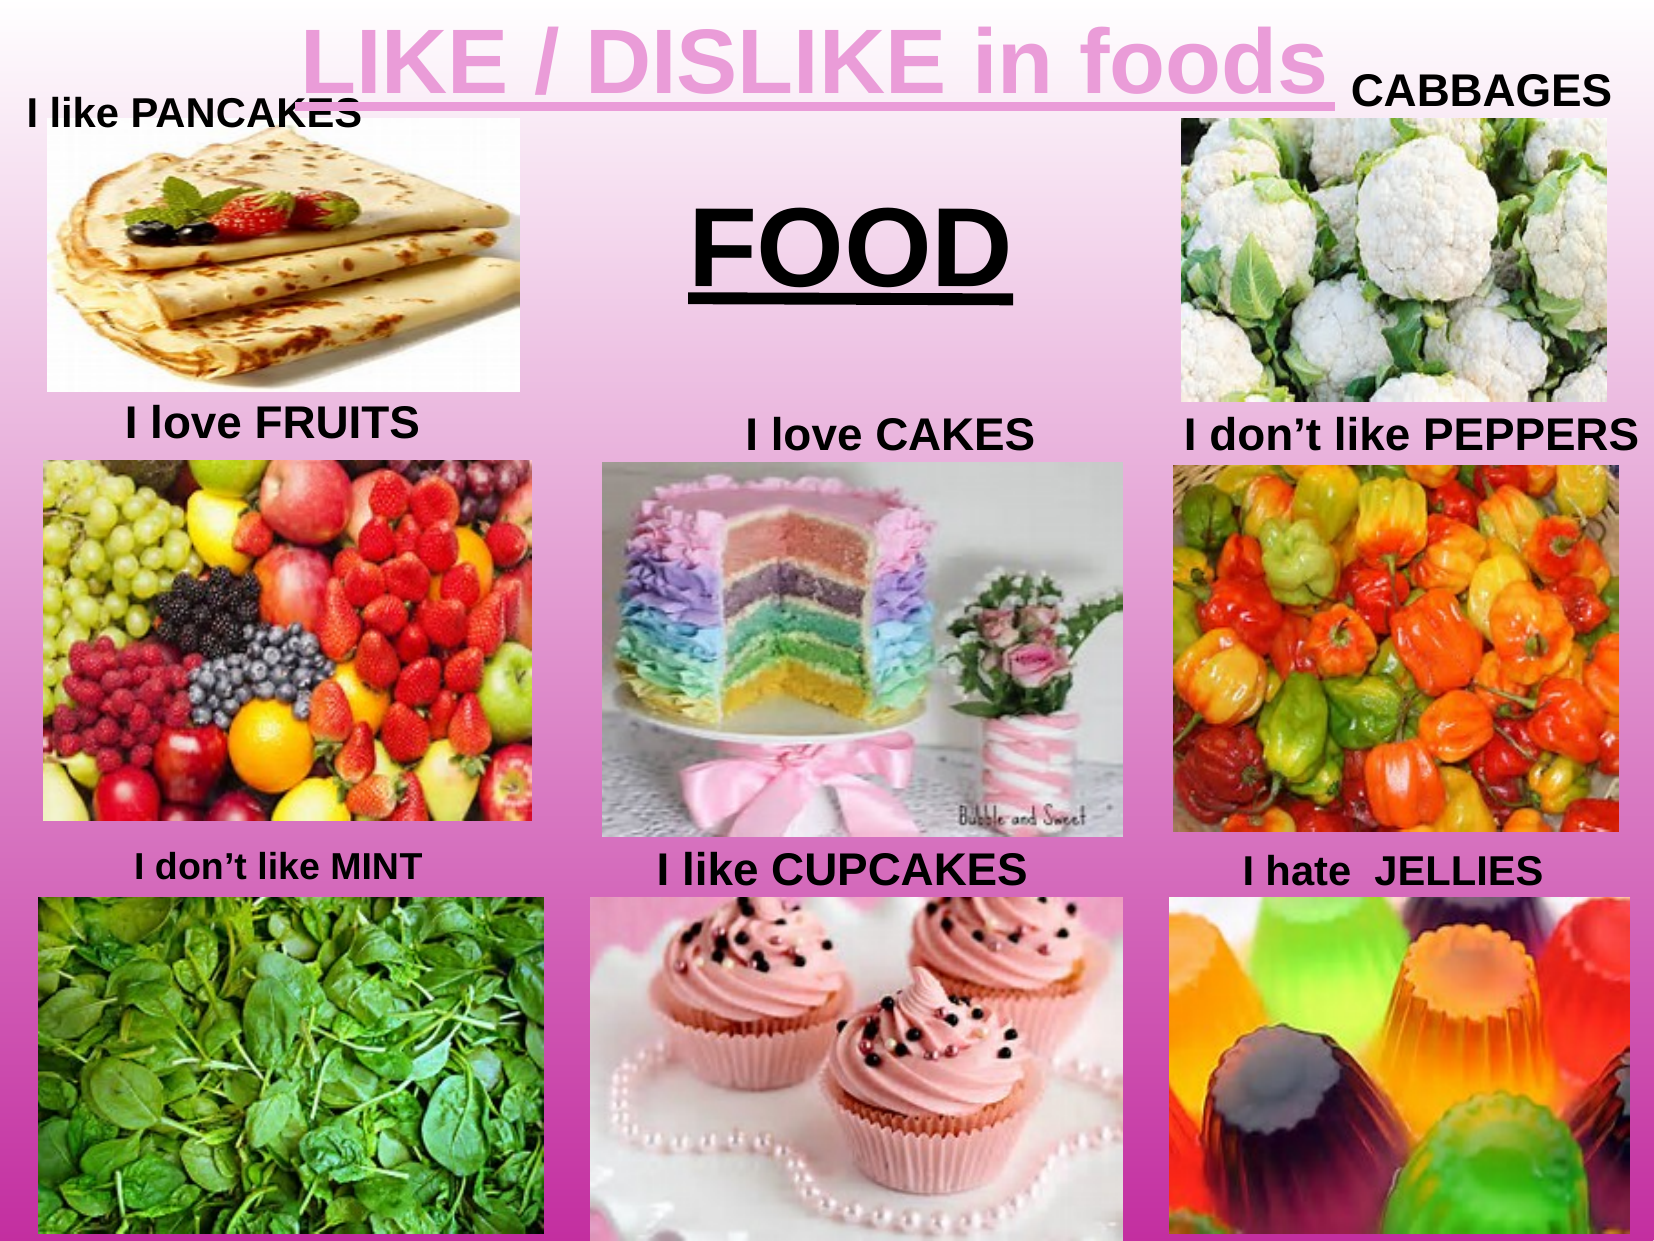

# LIKE / DISLIKE in foods
 CABBAGES
I like PANCAKES
FOOD
 I love FRUITS
 I love CAKES
I don’t like PEPPERS
I like CUPCAKES
 I don’t like MINT
 I hate JELLIES